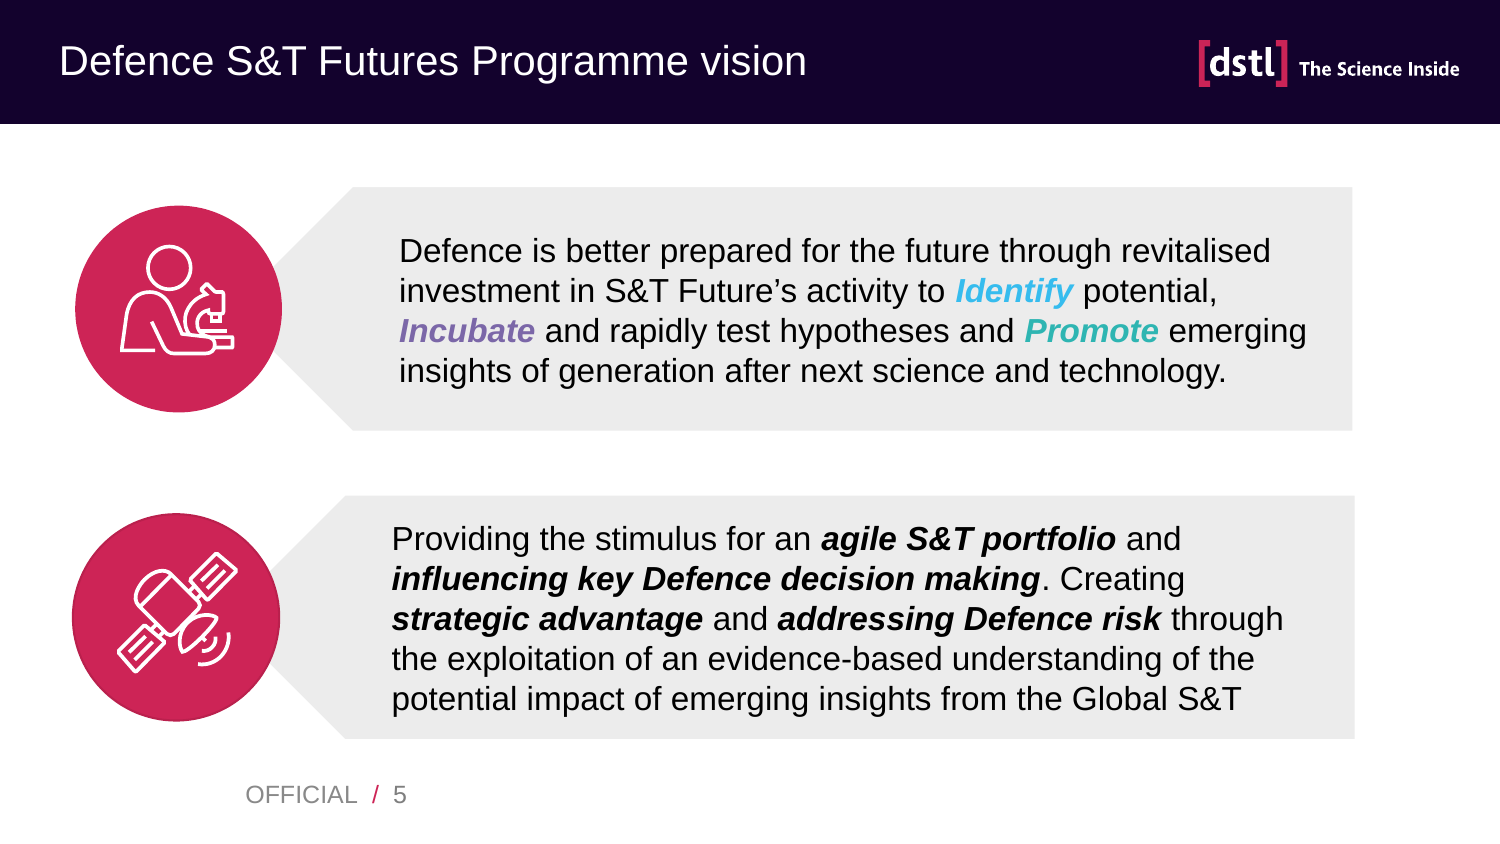

Defence S&T Futures Programme vision
Defence is better prepared for the future through revitalised investment in S&T Future’s activity to Identify potential,
Incubate and rapidly test hypotheses and Promote emerging
insights of generation after next science and technology.
Providing the stimulus for an agile S&T portfolio and influencing key Defence decision making. Creating
strategic advantage and addressing Defence risk through the exploitation of an evidence-based understanding of the
potential impact of emerging insights from the Global S&T
OFFICIAL /